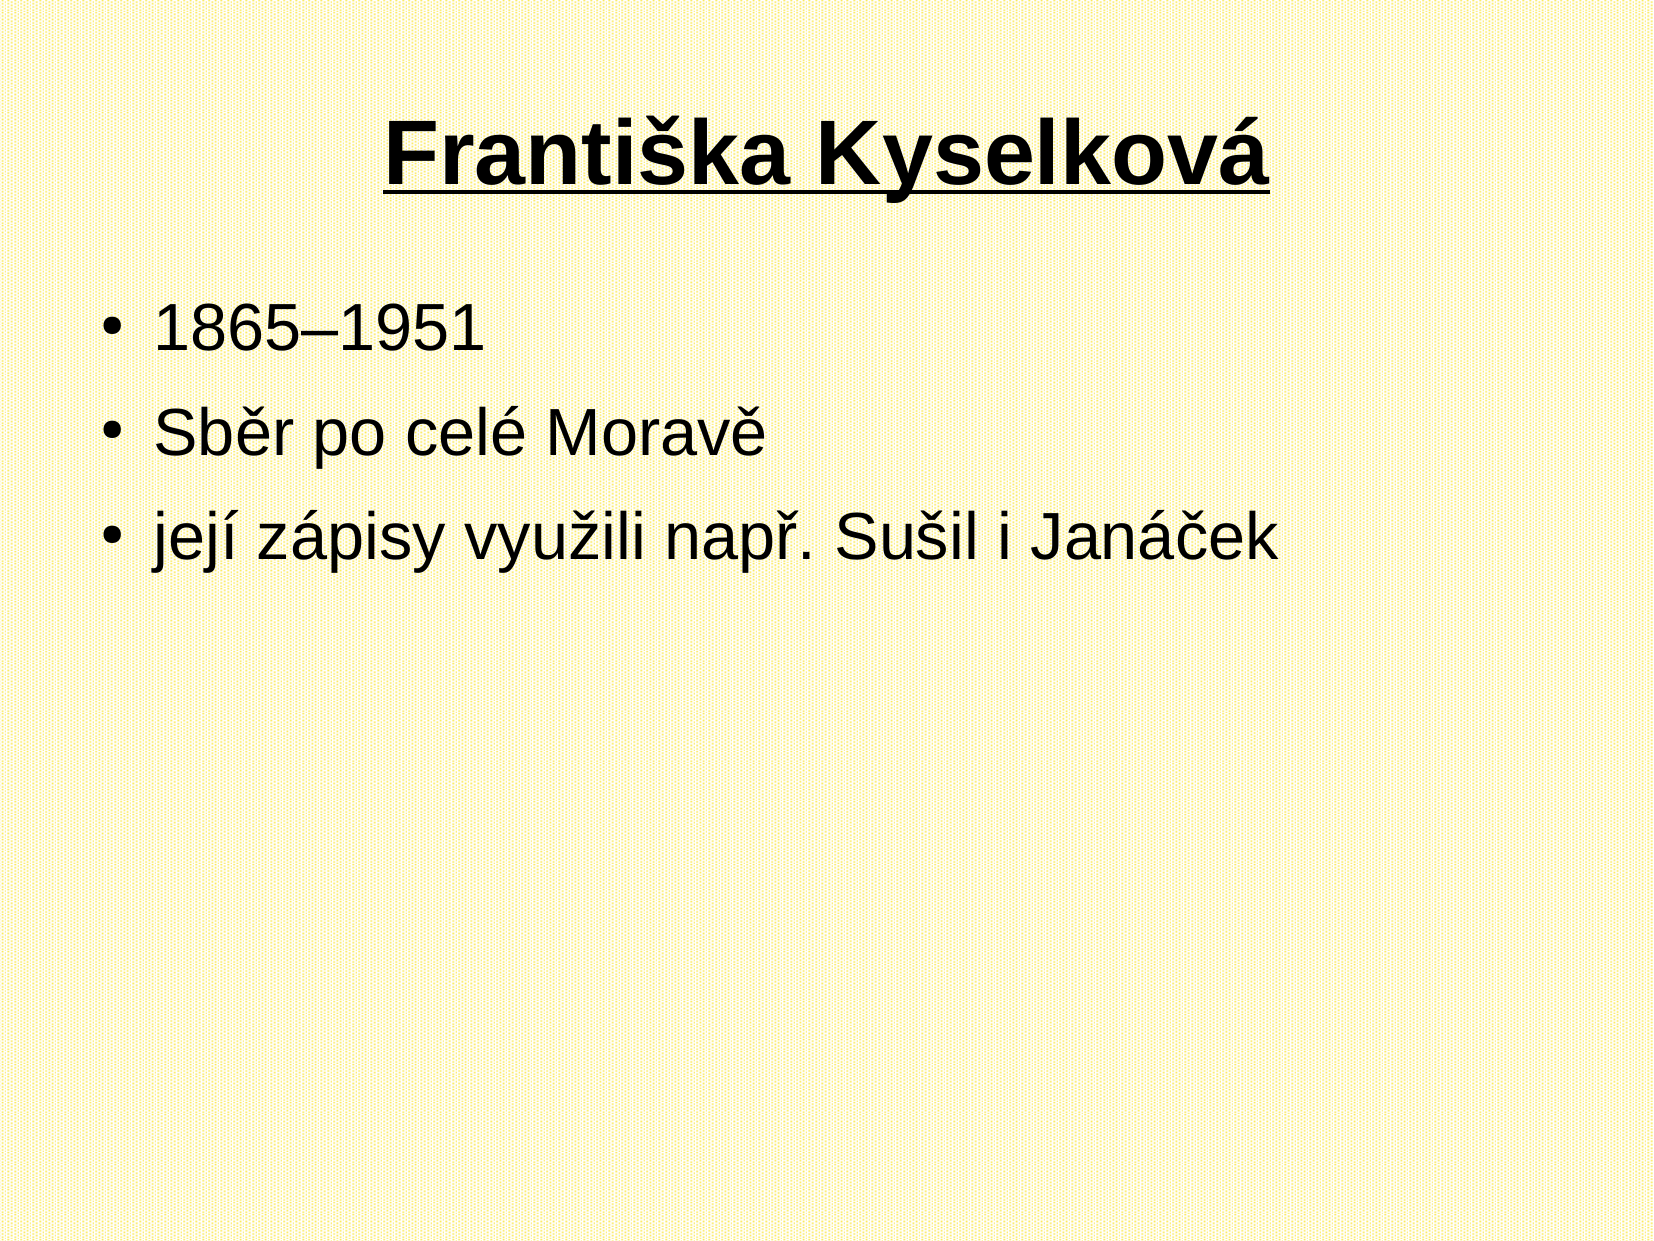

# Františka Kyselková
1865–1951
Sběr po celé Moravě
její zápisy využili např. Sušil i Janáček